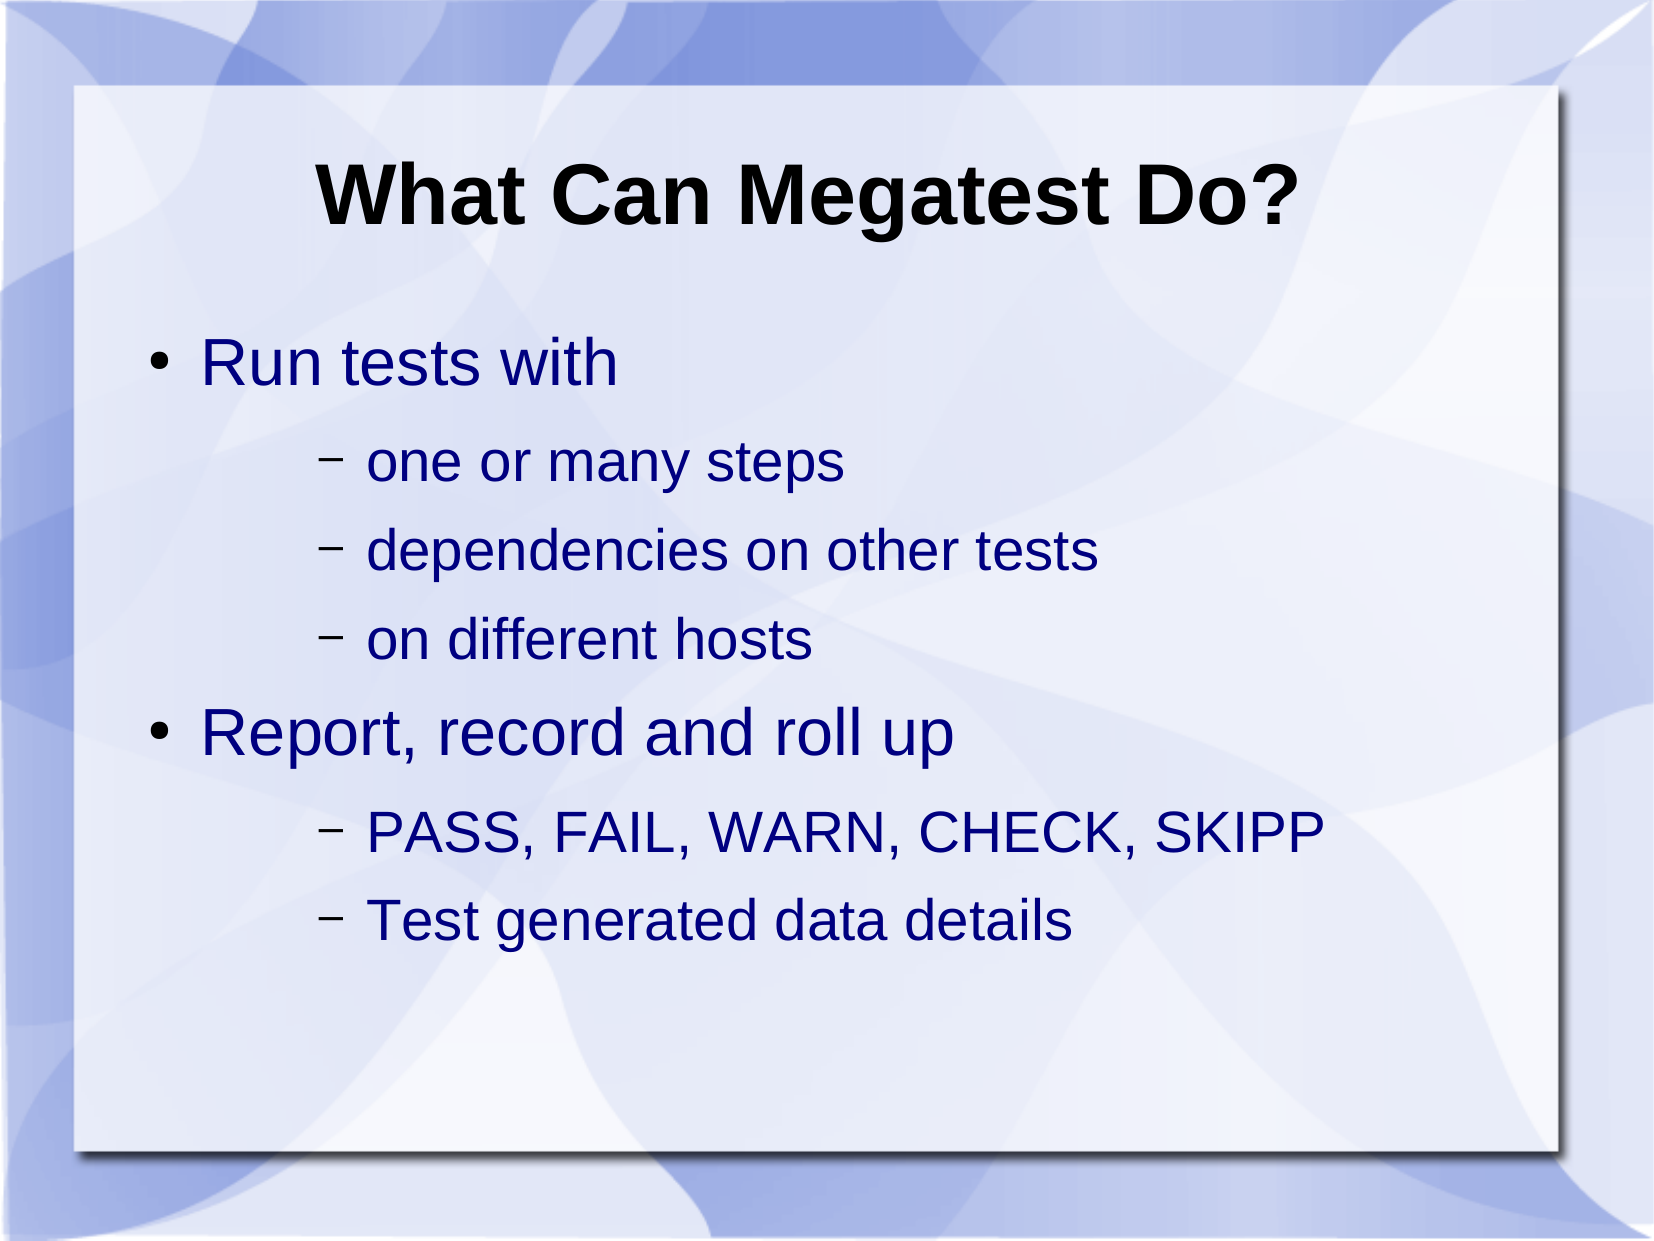

# What Can Megatest Do?
Run tests with
one or many steps
dependencies on other tests
on different hosts
Report, record and roll up
PASS, FAIL, WARN, CHECK, SKIPP
Test generated data details